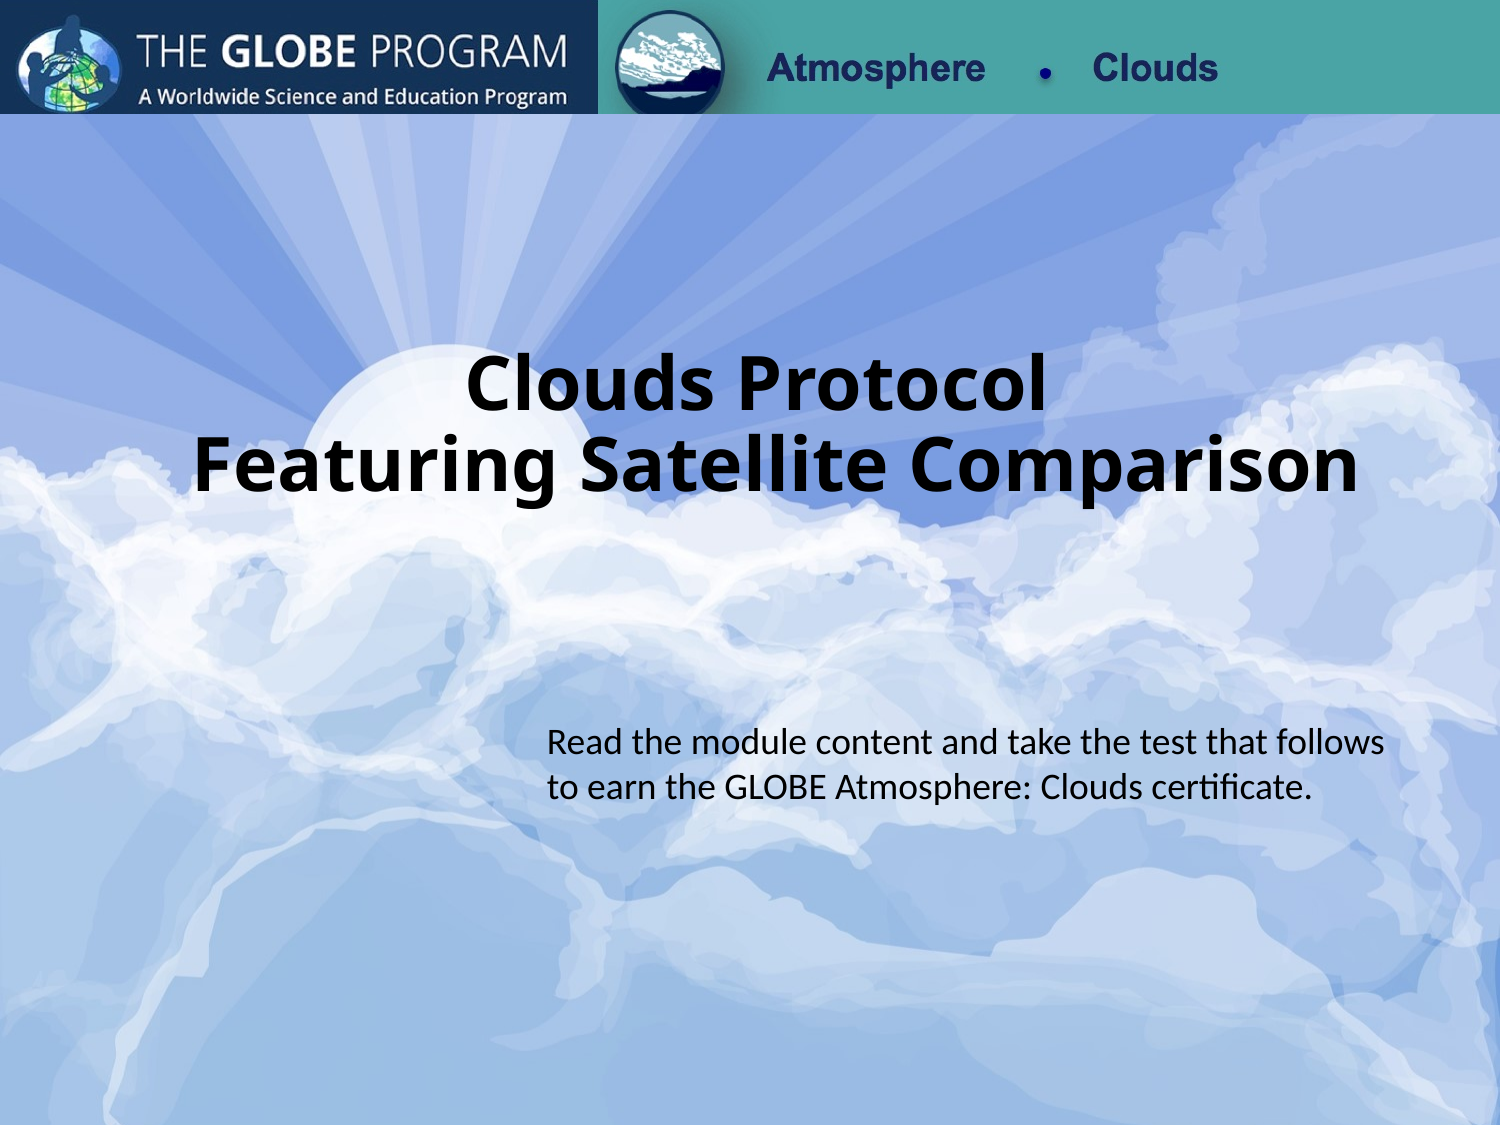

# Clouds Protocol Featuring Satellite Comparison
Read the module content and take the test that follows to earn the GLOBE Atmosphere: Clouds certificate.